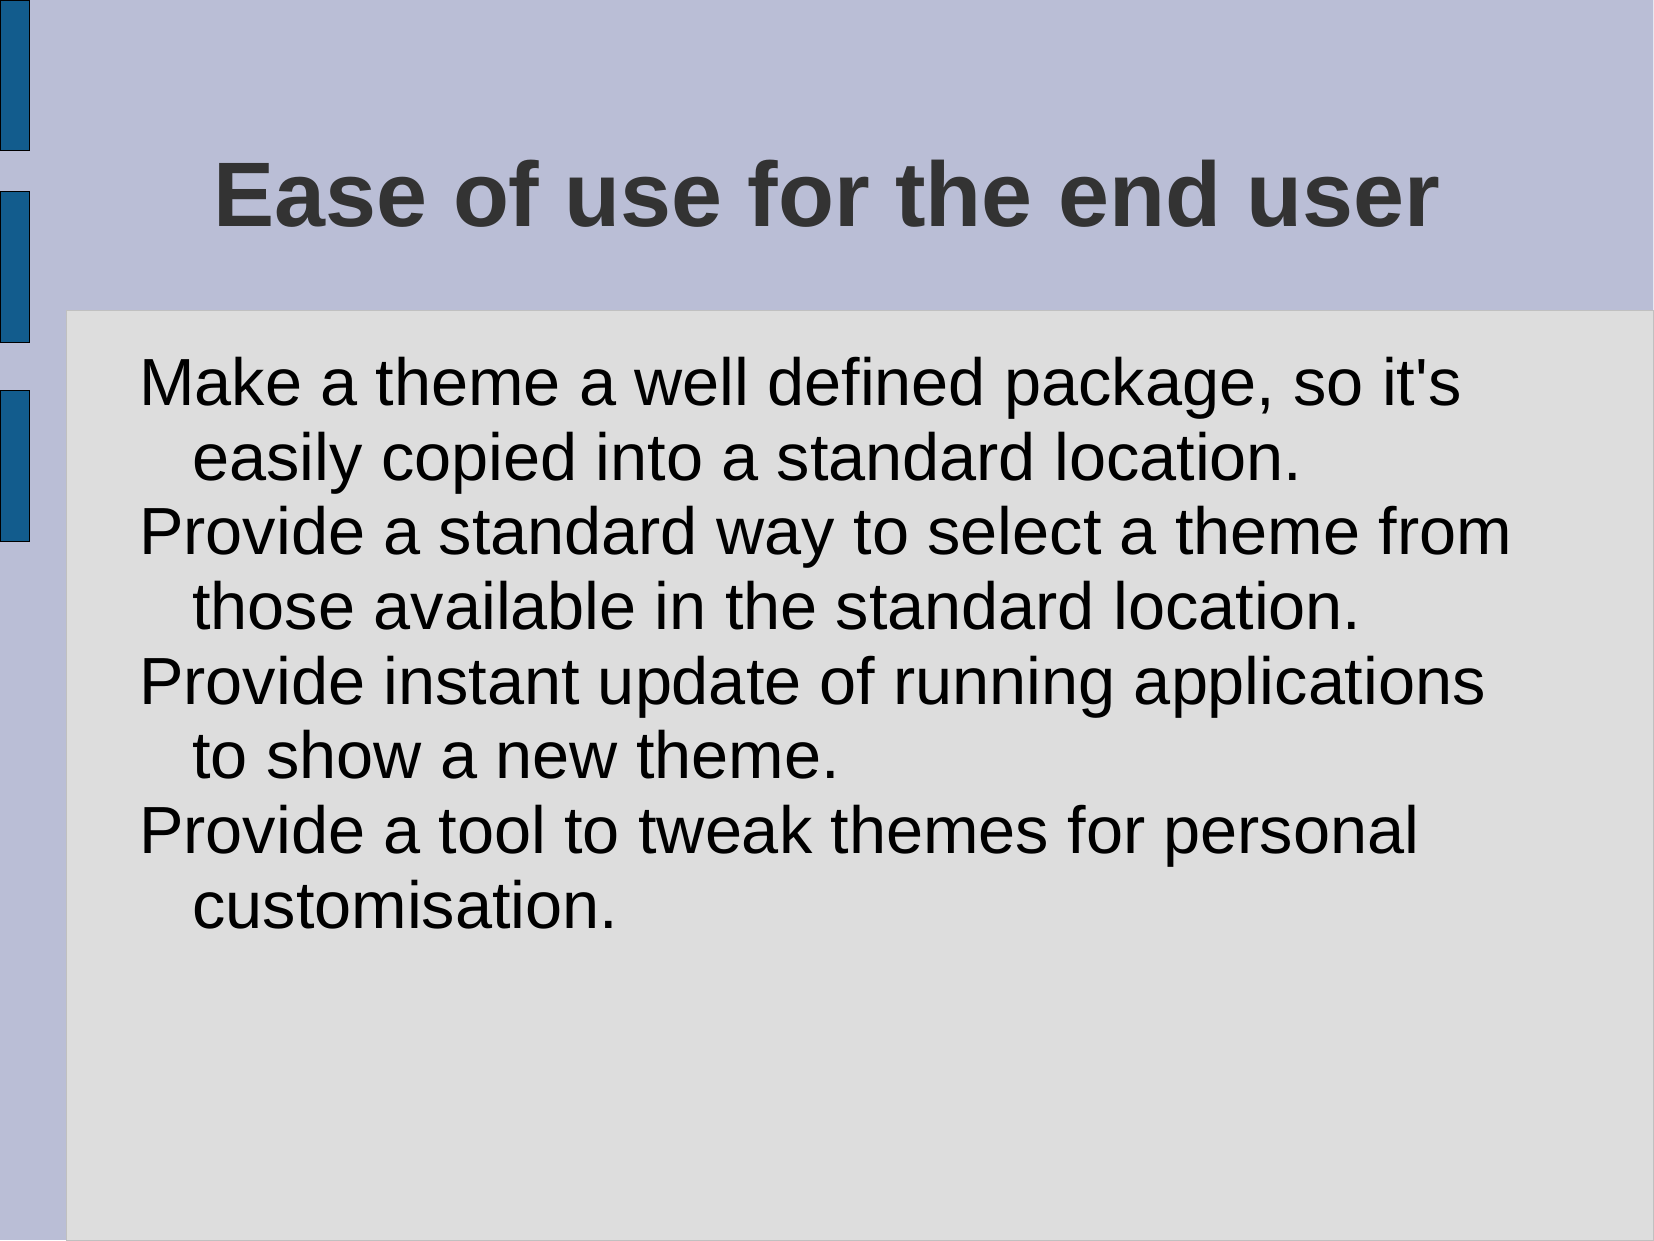

# Ease of use for the end user
Make a theme a well defined package, so it's easily copied into a standard location.
Provide a standard way to select a theme from those available in the standard location.
Provide instant update of running applications to show a new theme.
Provide a tool to tweak themes for personal customisation.